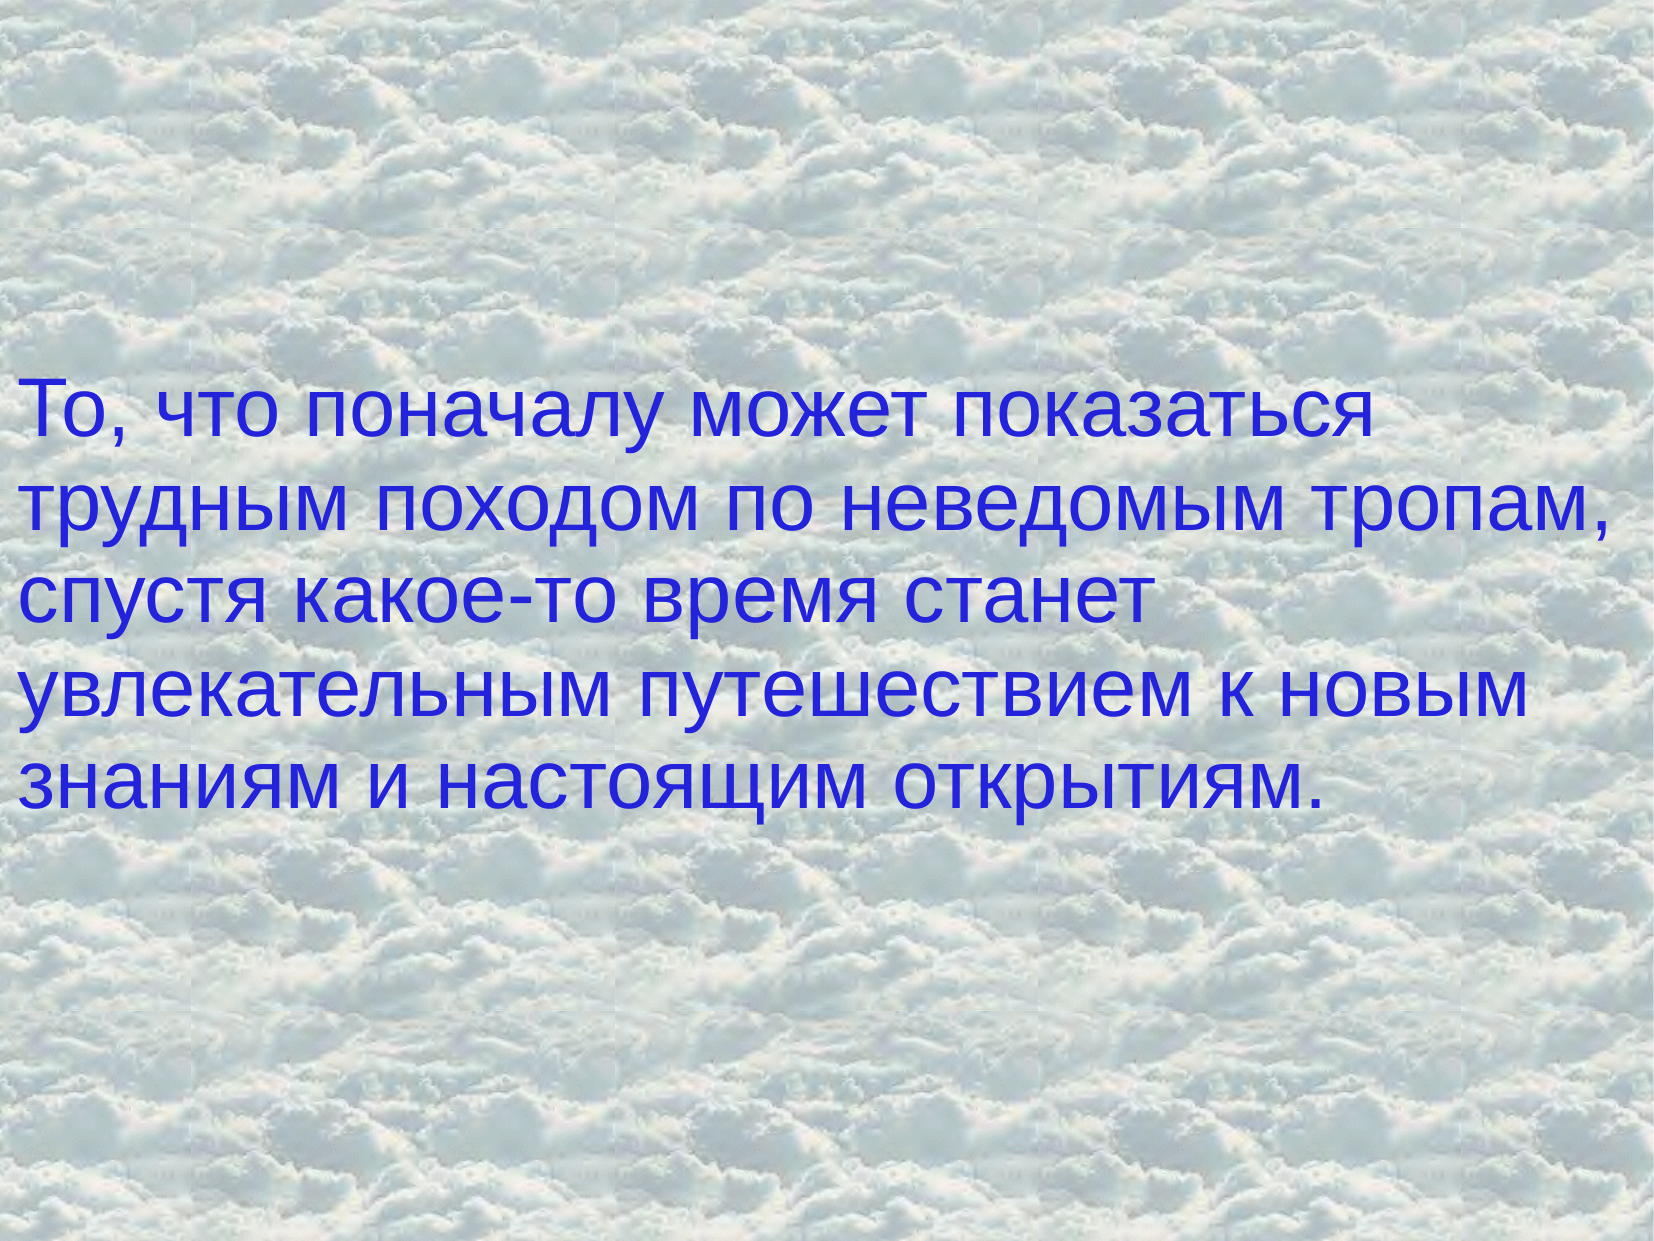

То, что поначалу может показаться трудным походом по неведомым тропам, спустя какое-то время станет увлекательным путешествием к новым знаниям и настоящим открытиям.